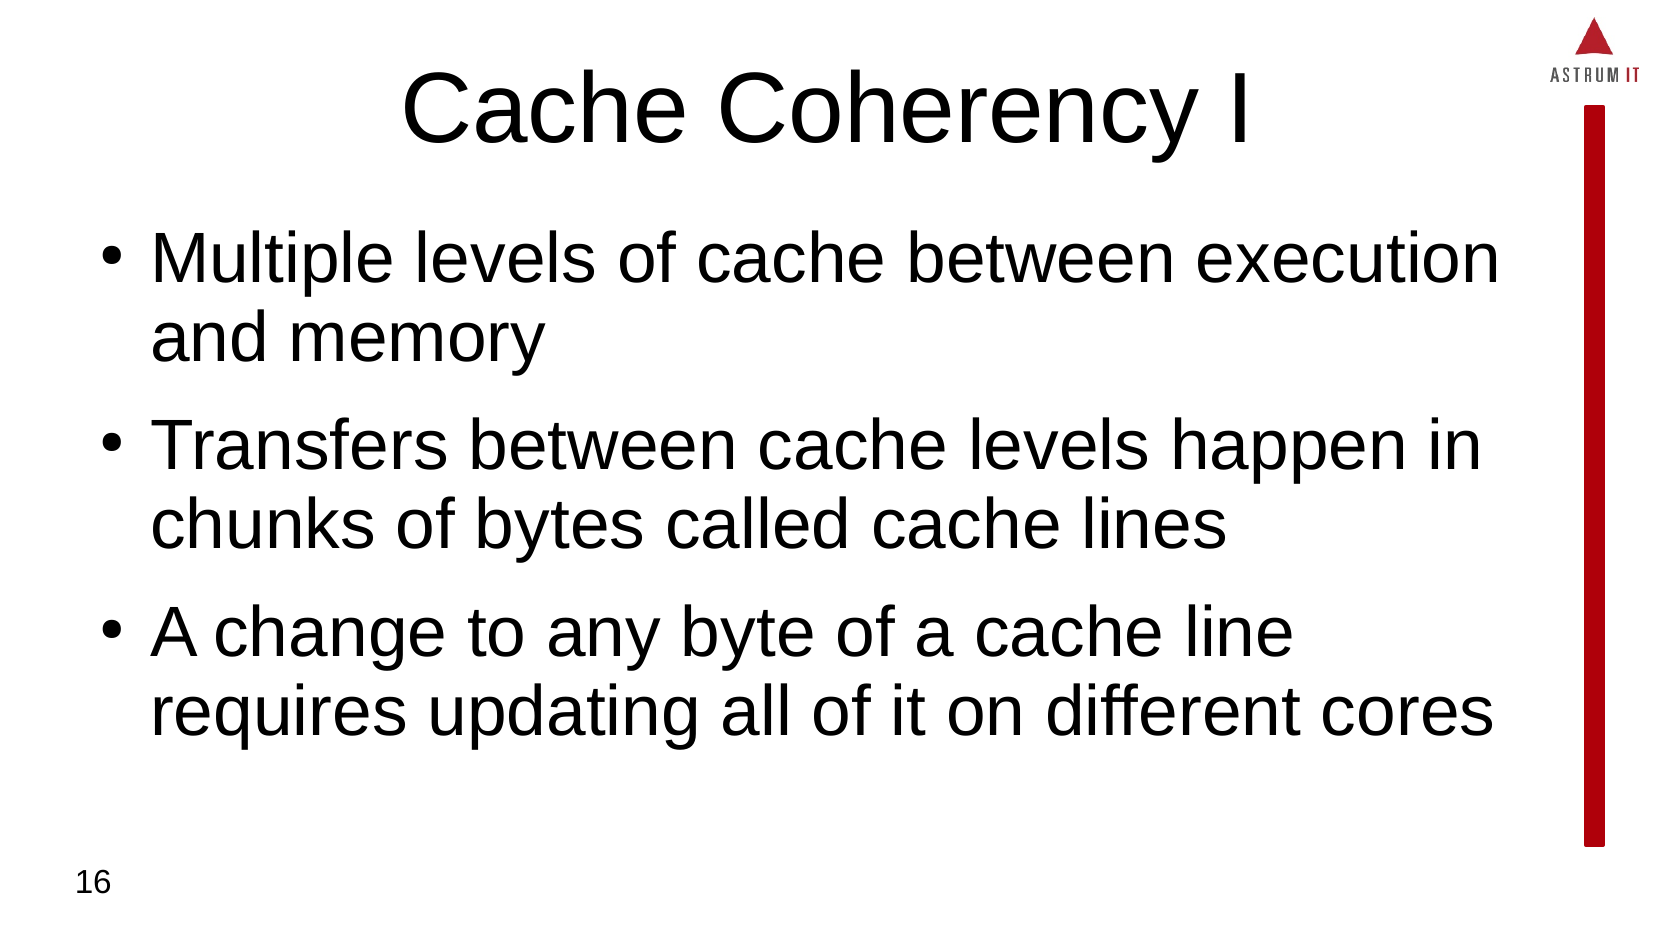

# Cache Coherency I
Multiple levels of cache between execution and memory
Transfers between cache levels happen in chunks of bytes called cache lines
A change to any byte of a cache line requires updating all of it on different cores